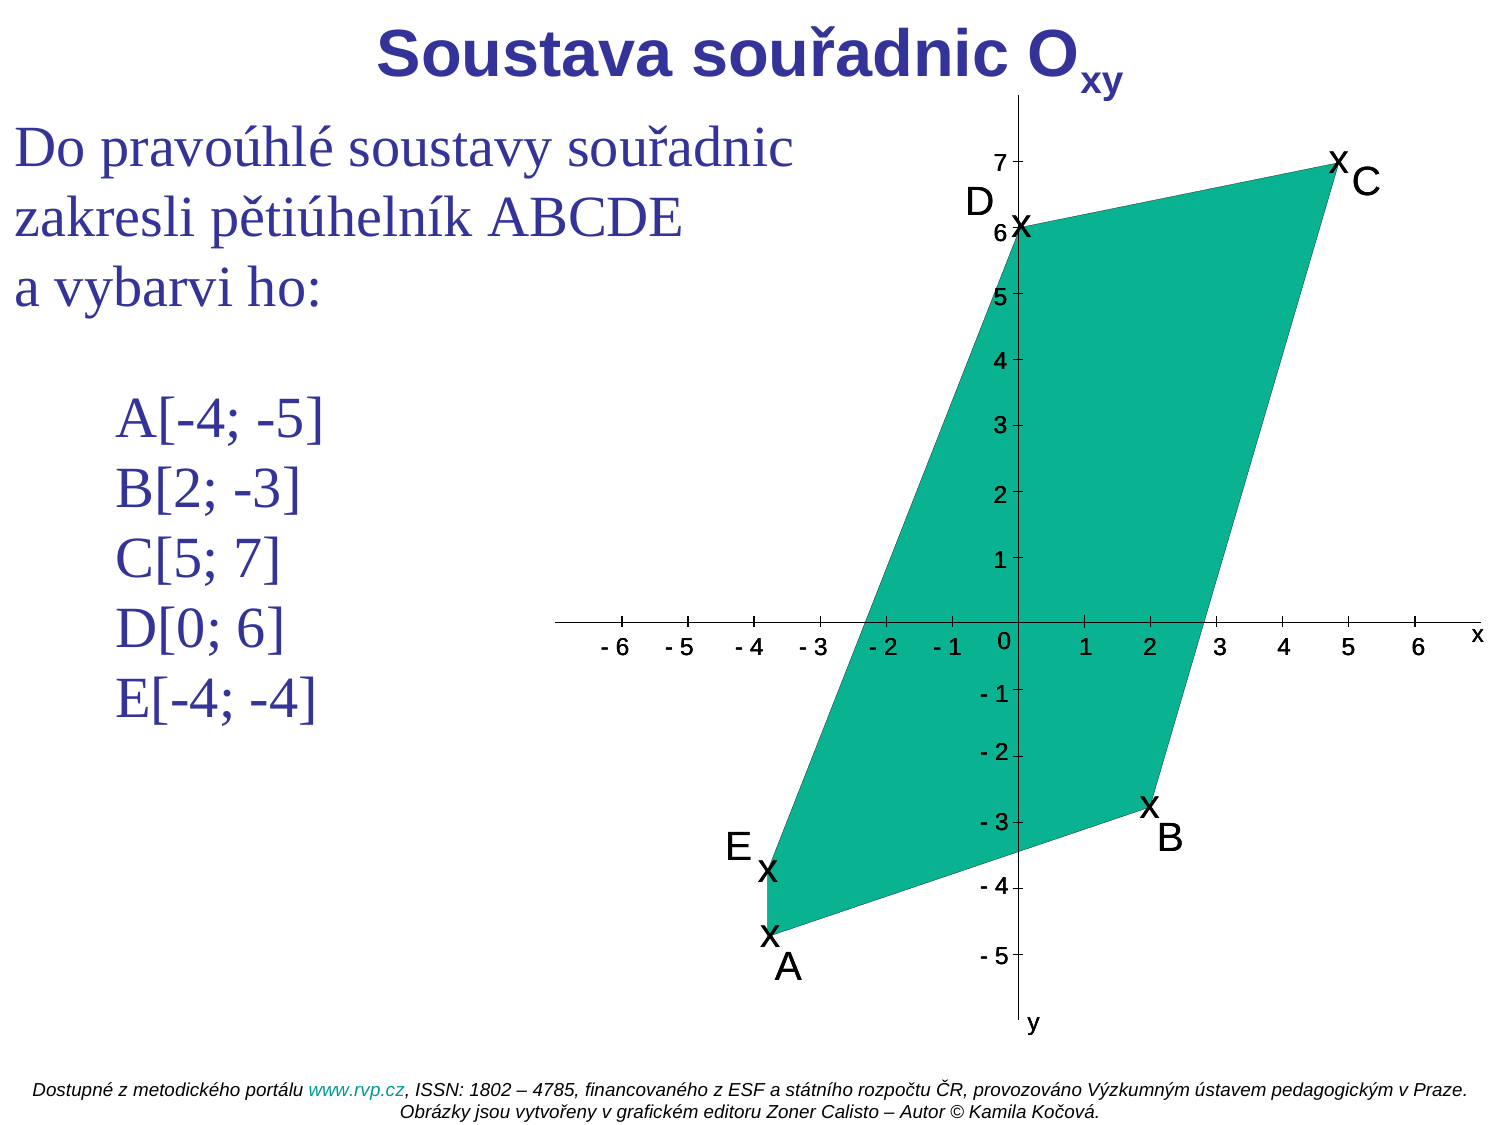

Soustava souřadnic Oxy
Do pravoúhlé soustavy souřadnic
zakresli pětiúhelník ABCDE
a vybarvi ho:
A[-4; -5]
B[2; -3]
C[5; 7]
D[0; 6]
E[-4; -4]
Dostupné z metodického portálu www.rvp.cz, ISSN: 1802 – 4785, financovaného z ESF a státního rozpočtu ČR, provozováno Výzkumným ústavem pedagogickým v Praze. Obrázky jsou vytvořeny v grafickém editoru Zoner Calisto – Autor © Kamila Kočová.